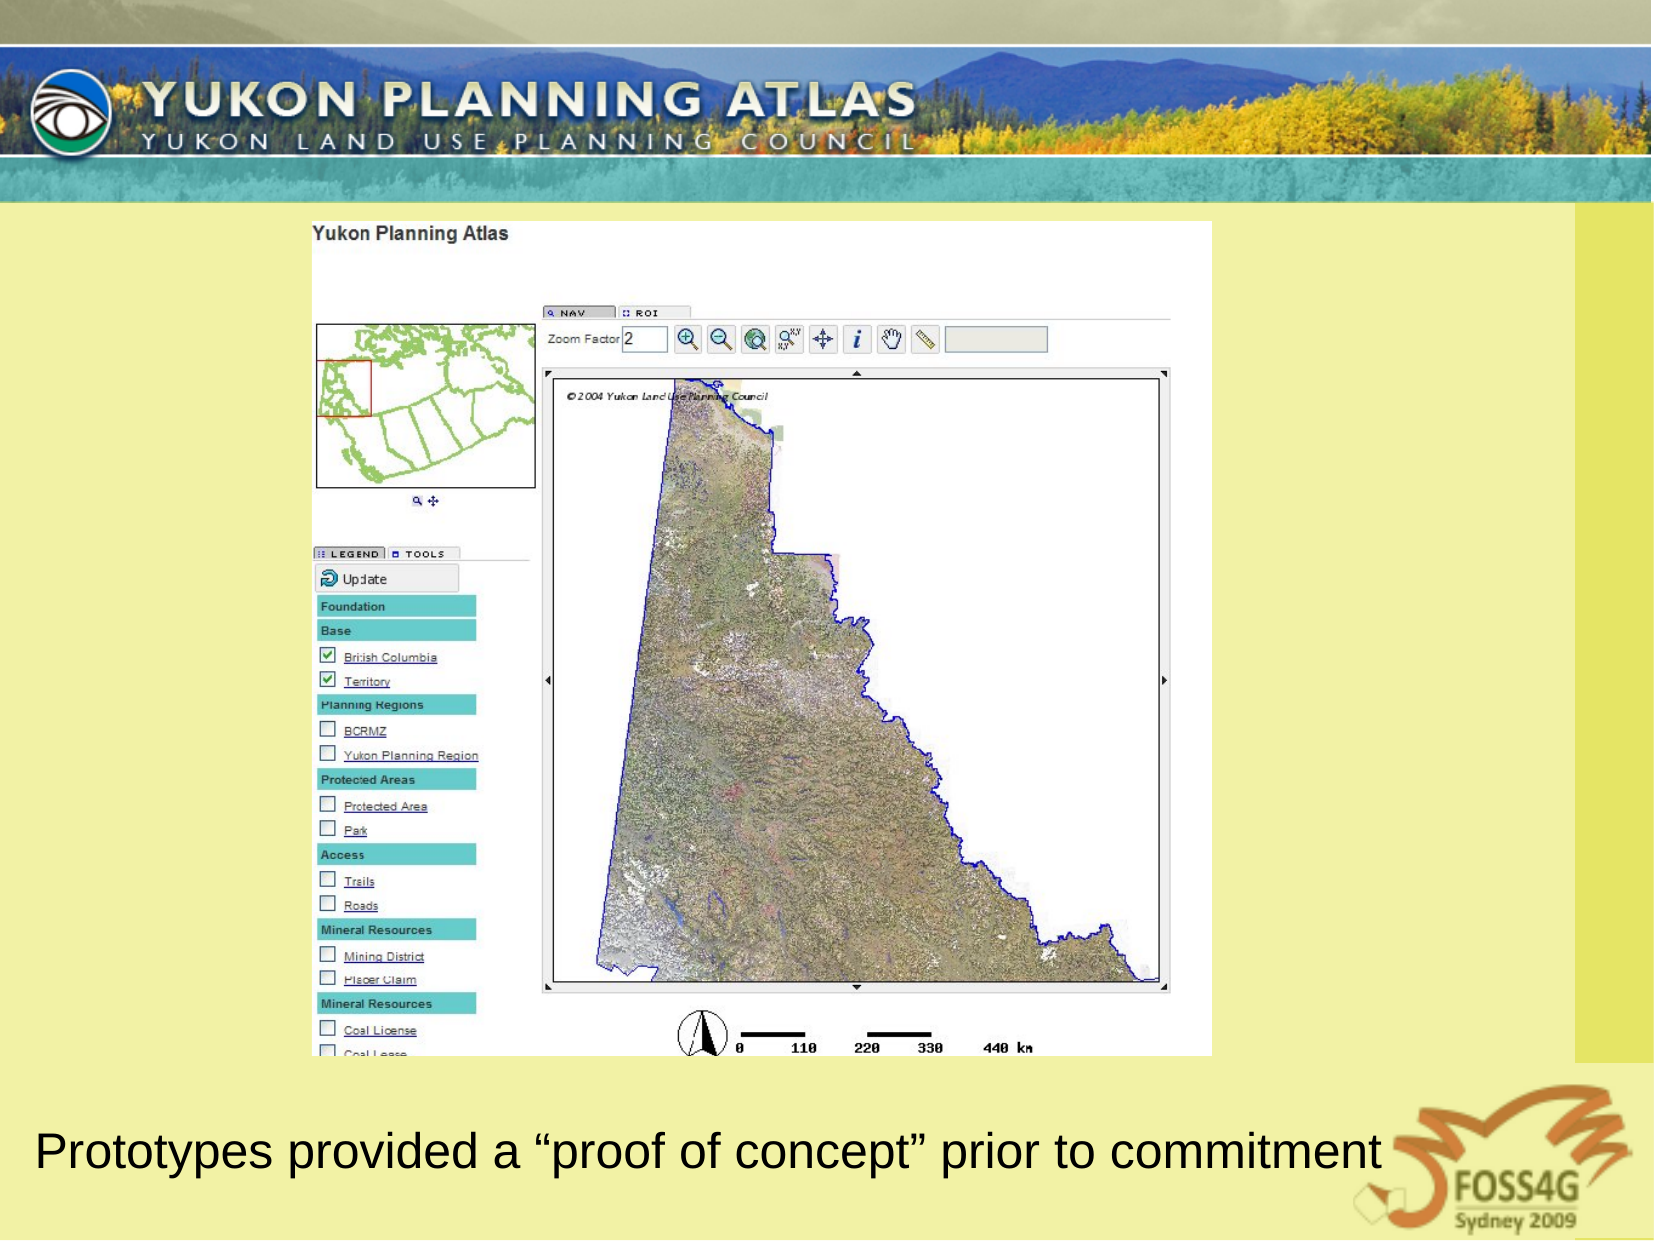

#
Prototypes provided a “proof of concept” prior to commitment